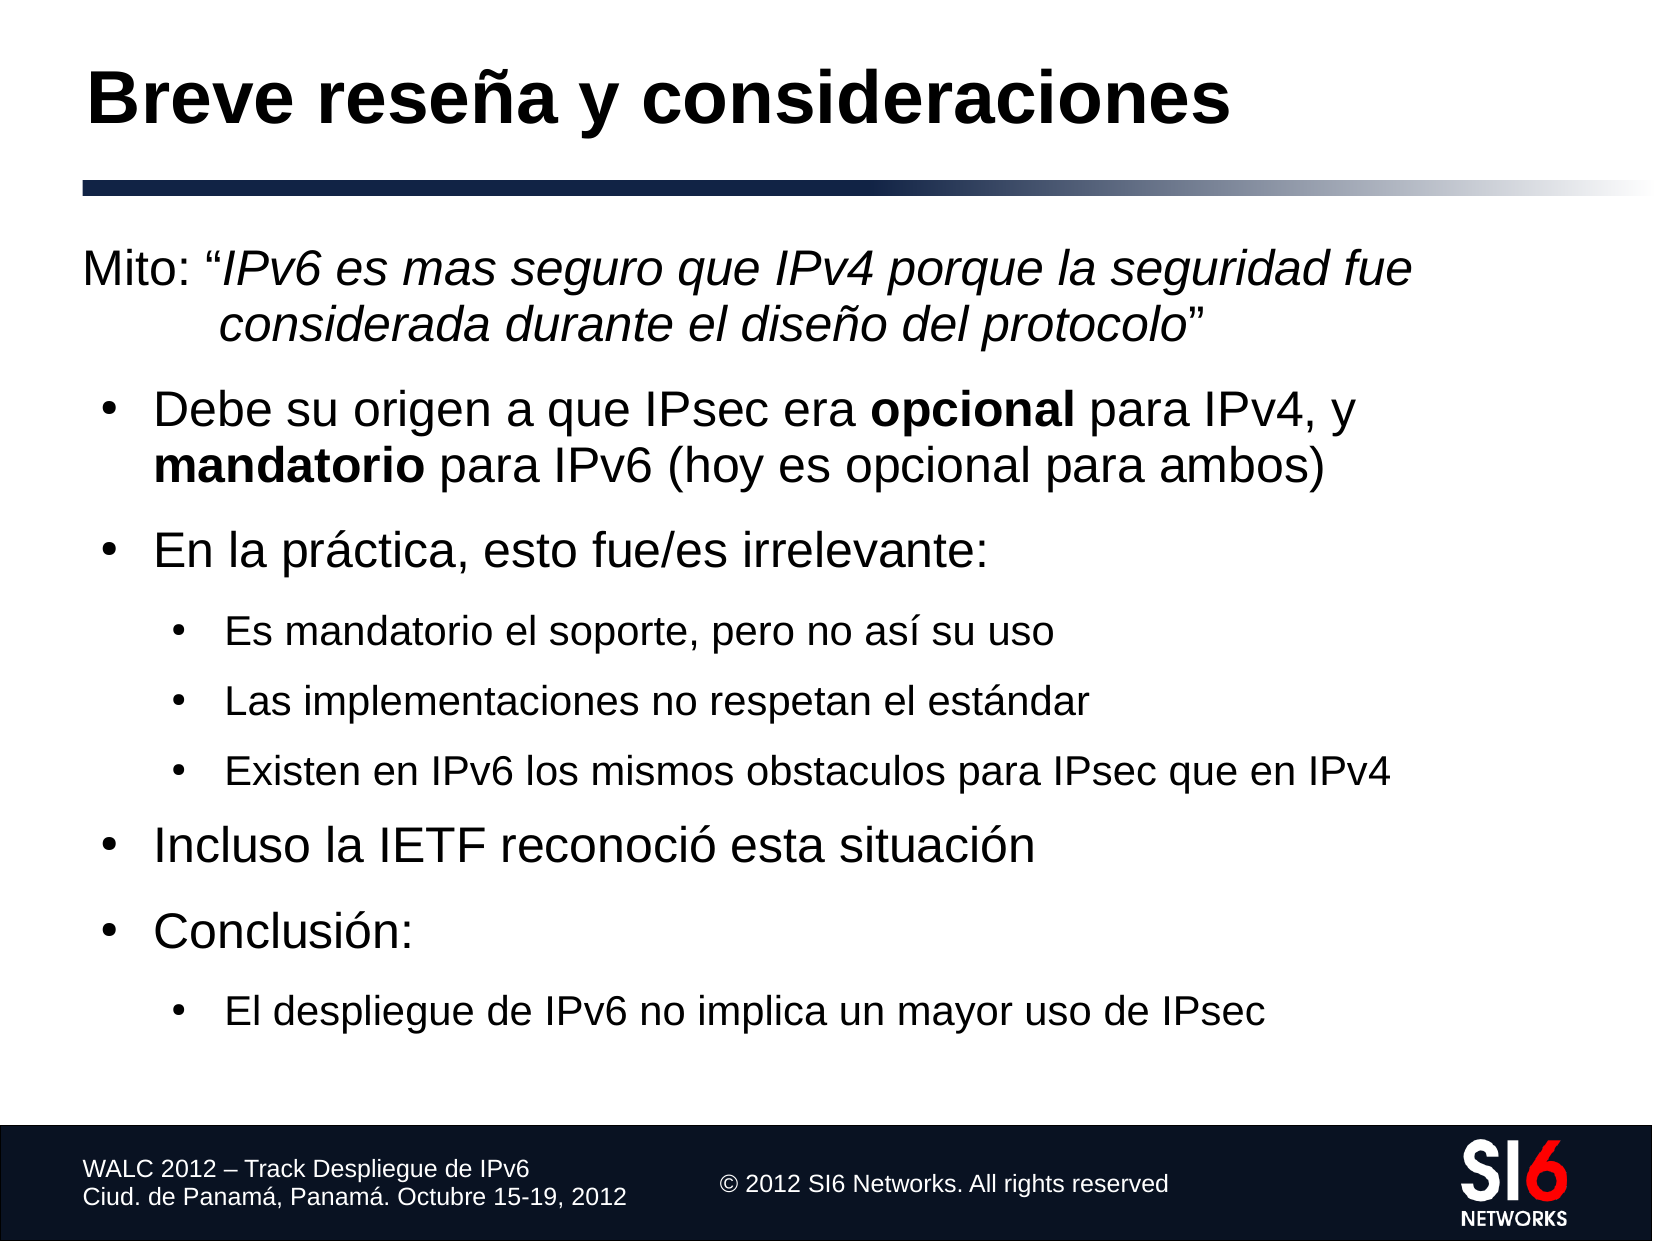

# Breve reseña y consideraciones
Mito: “IPv6 es mas seguro que IPv4 porque la seguridad fue considerada durante el diseño del protocolo”
Debe su origen a que IPsec era opcional para IPv4, y mandatorio para IPv6 (hoy es opcional para ambos)
En la práctica, esto fue/es irrelevante:
Es mandatorio el soporte, pero no así su uso
Las implementaciones no respetan el estándar
Existen en IPv6 los mismos obstaculos para IPsec que en IPv4
Incluso la IETF reconoció esta situación
Conclusión:
El despliegue de IPv6 no implica un mayor uso de IPsec
Congreso de Seguridad en Computo 2011